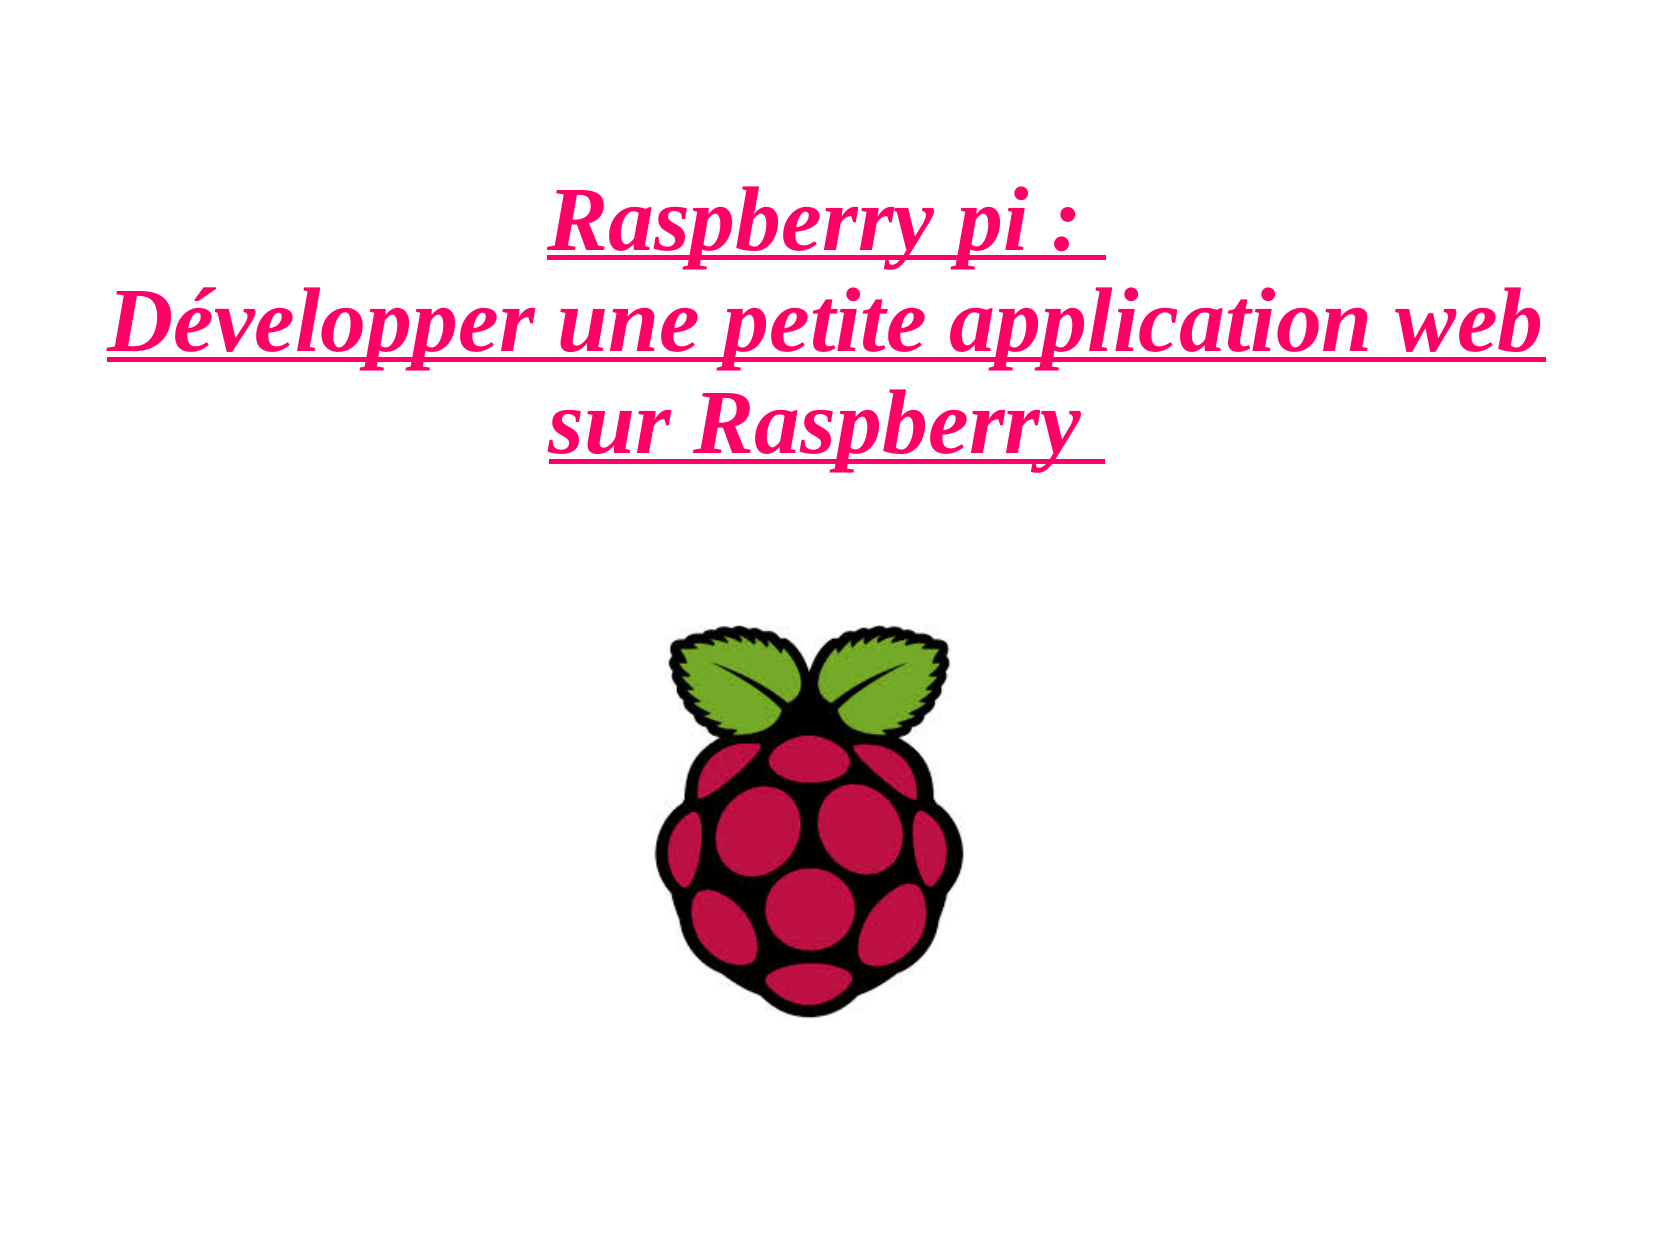

# Raspberry pi :
Développer une petite application web sur Raspberry